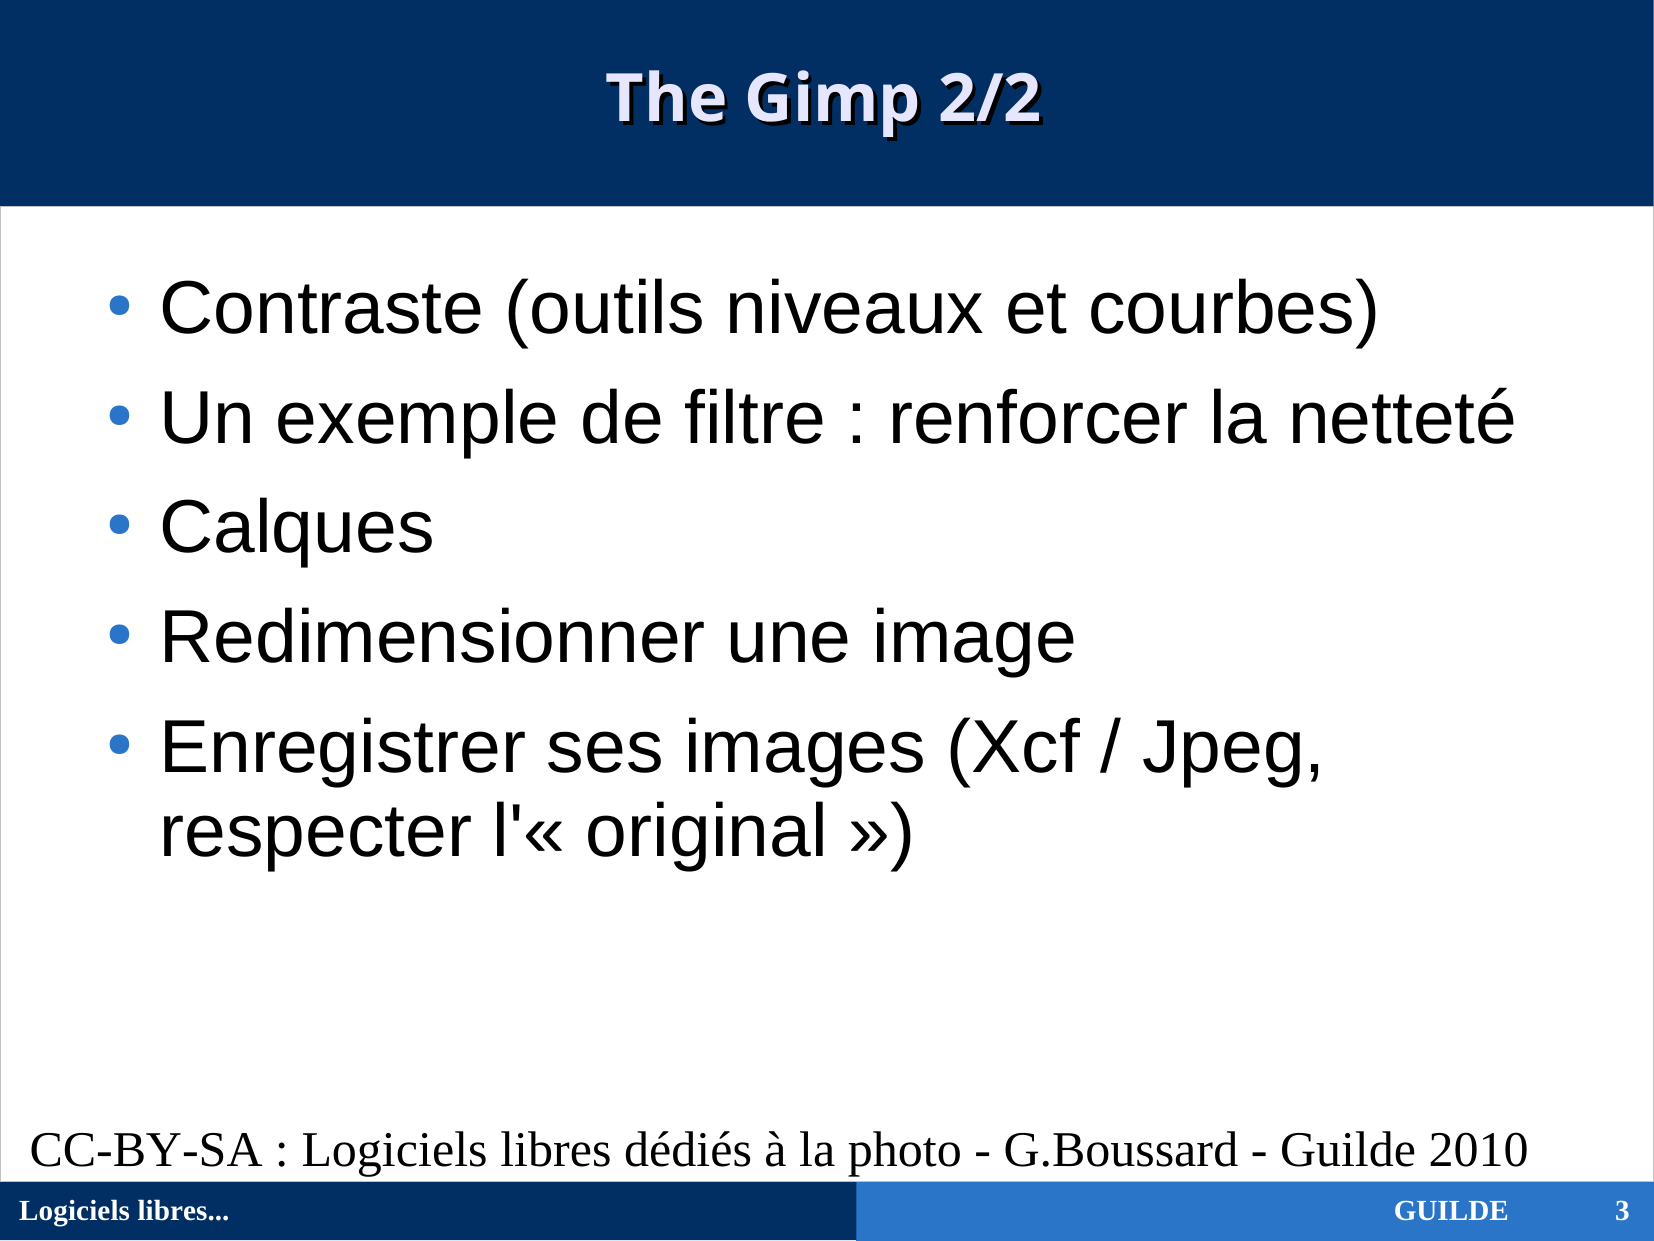

# The Gimp 2/2
Contraste (outils niveaux et courbes)
Un exemple de filtre : renforcer la netteté
Calques
Redimensionner une image
Enregistrer ses images (Xcf / Jpeg, respecter l'« original »)
CC-BY-SA : Logiciels libres dédiés à la photo - G.Boussard - Guilde 2010
3